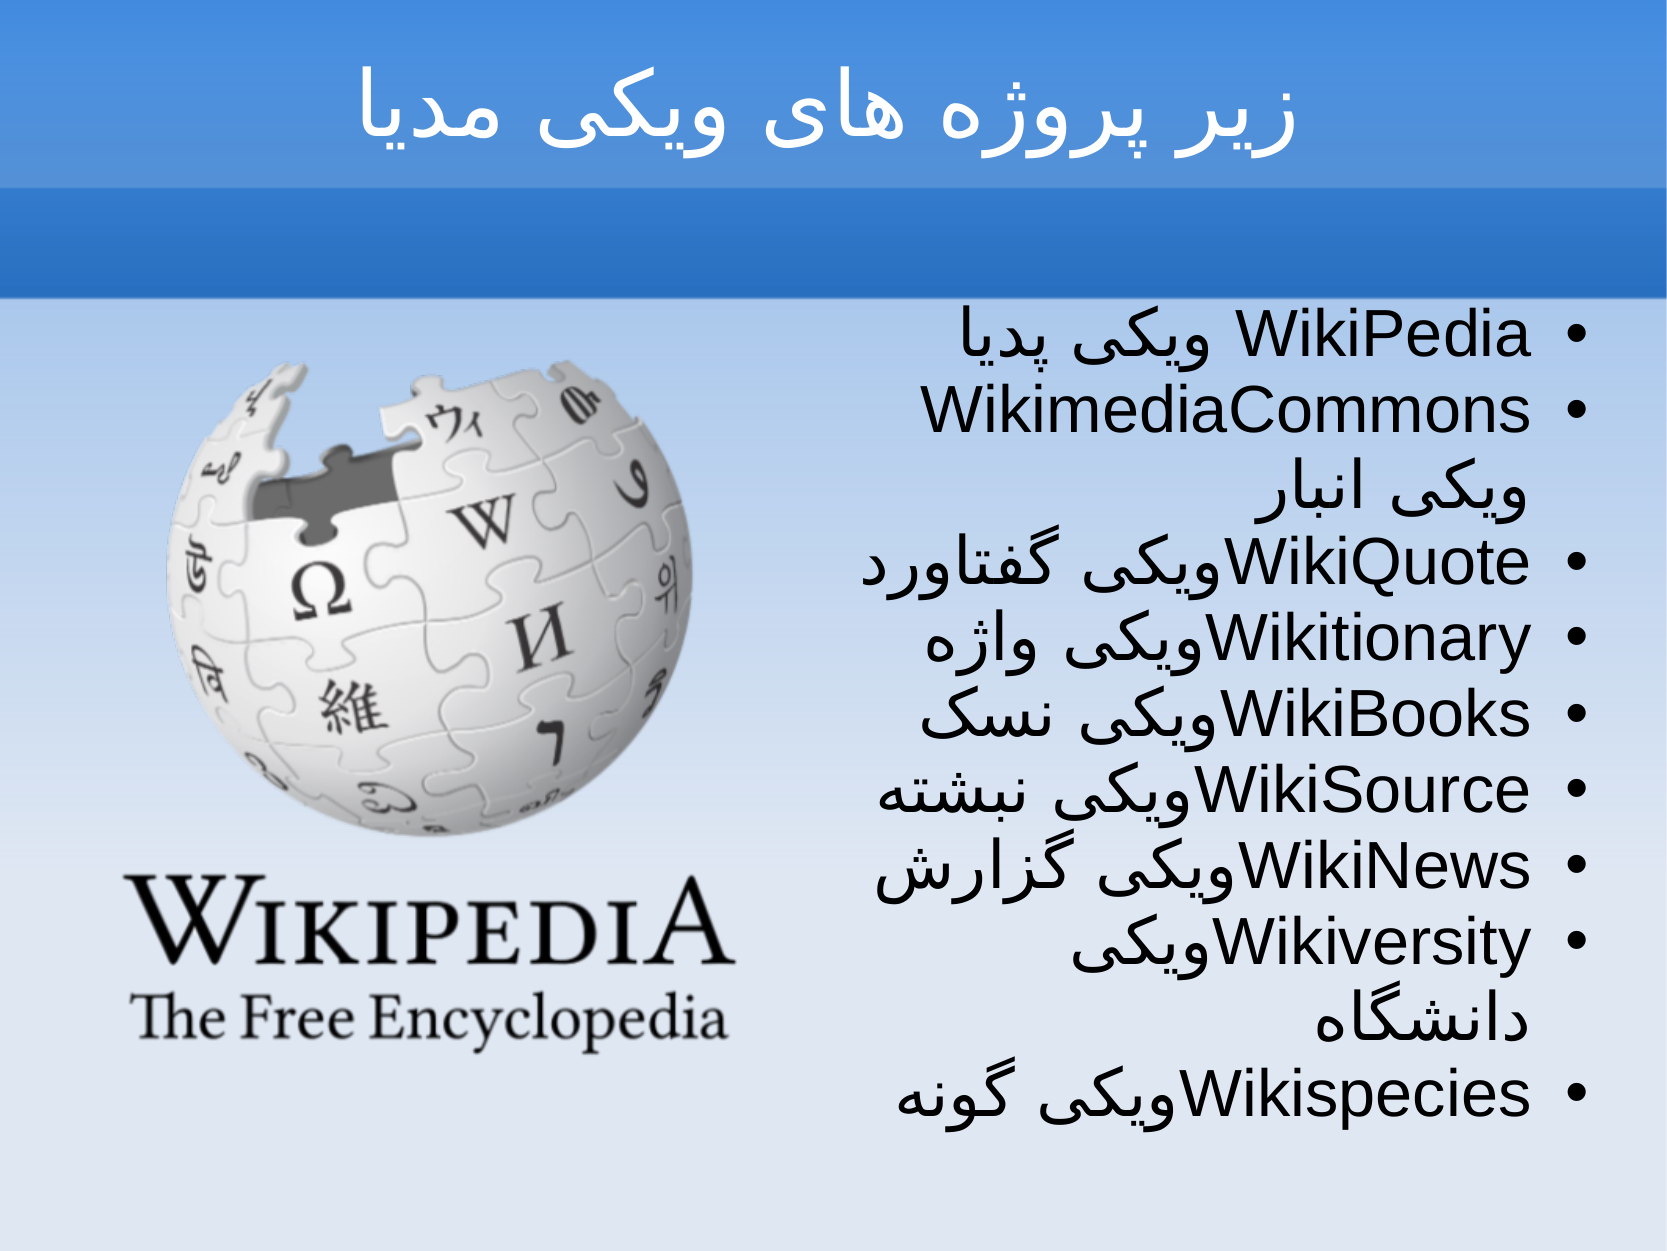

# زیر پروژه های ویکی مدیا
WikiPedia ویکی پدیا
WikimediaCommons ویکی انبار
WikiQuoteویکی گفتاورد
Wikitionaryویکی واژه
WikiBooksویکی نسک
WikiSourceویکی نبشته
WikiNewsویکی گزارش
Wikiversityویکی دانشگاه
Wikispeciesویکی گونه